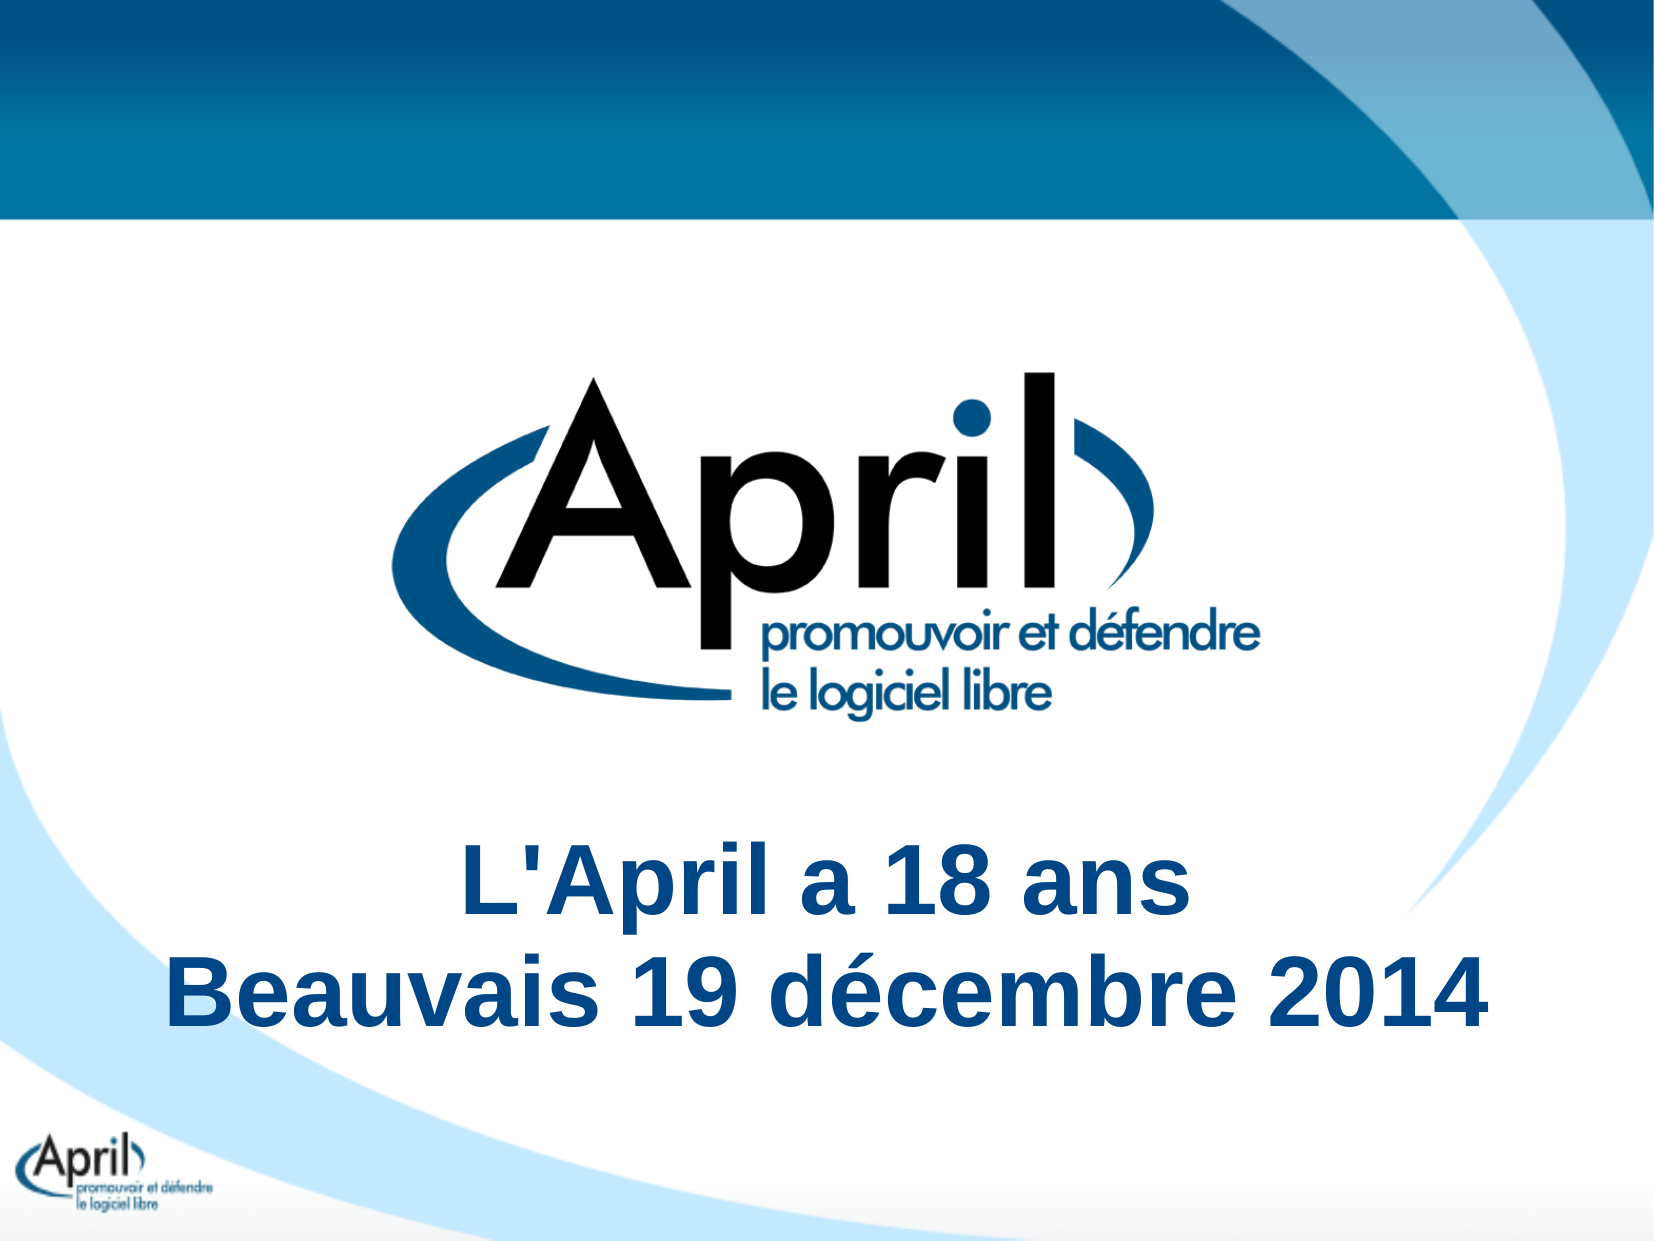

# L'April a 18 ans
Beauvais 19 décembre 2014